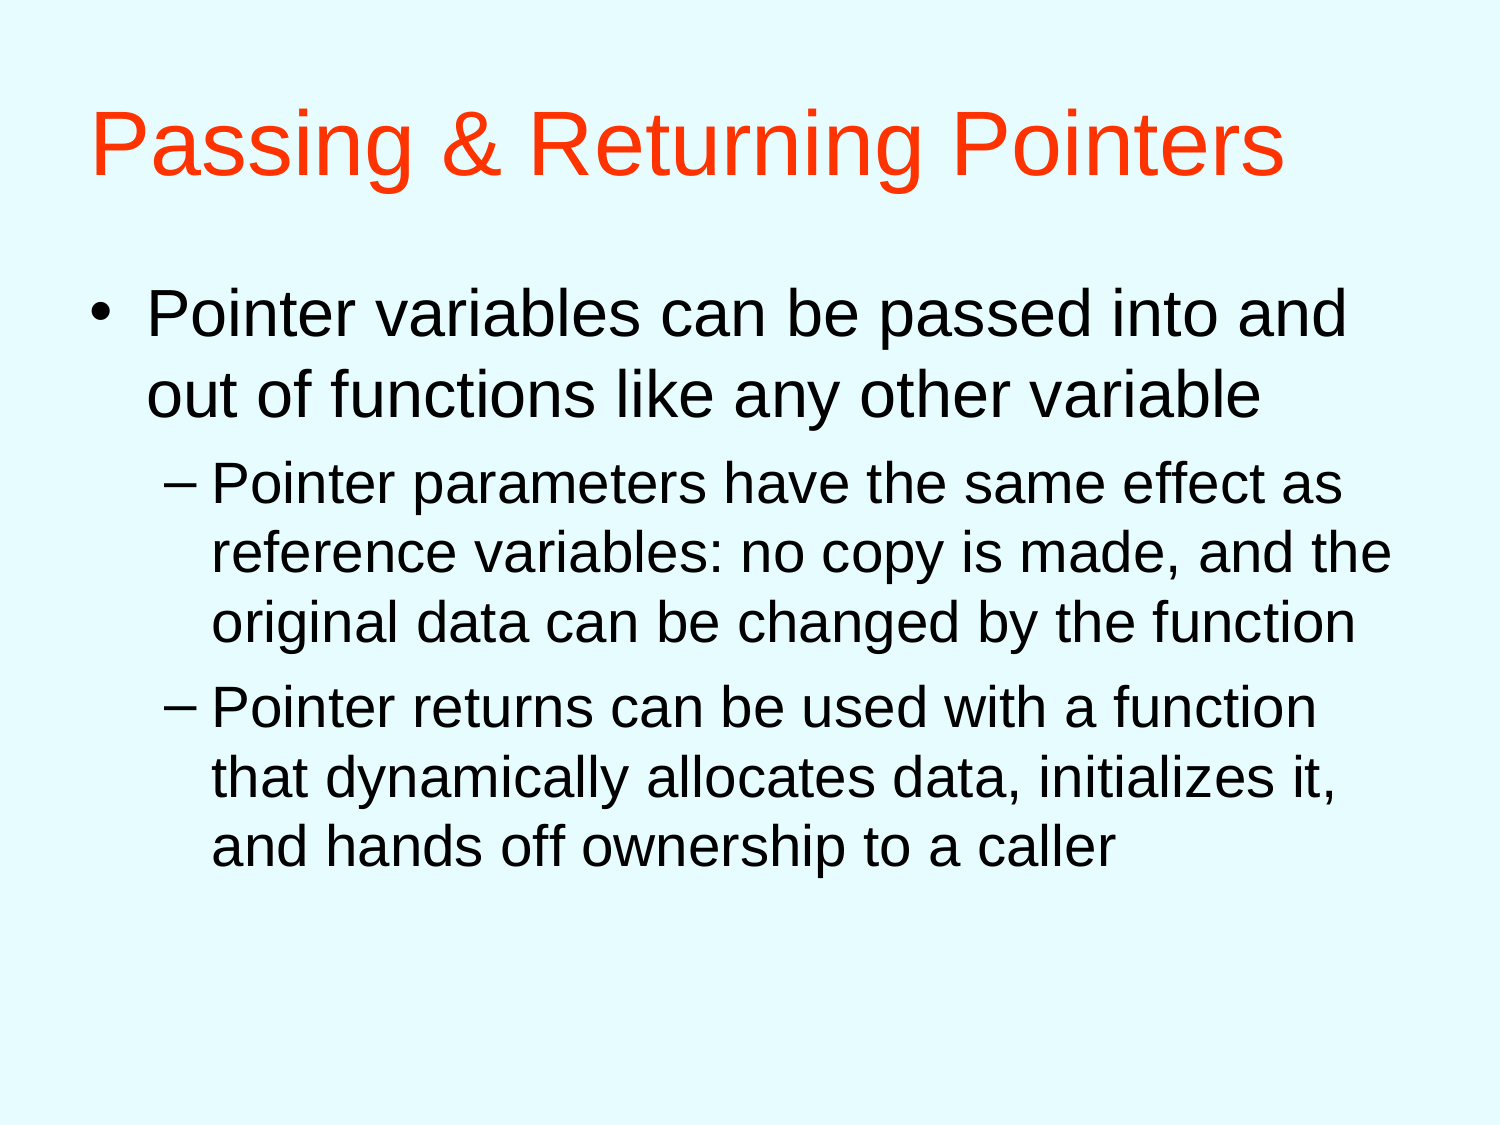

# Passing & Returning Pointers
Pointer variables can be passed into and out of functions like any other variable
Pointer parameters have the same effect as reference variables: no copy is made, and the original data can be changed by the function
Pointer returns can be used with a function that dynamically allocates data, initializes it, and hands off ownership to a caller